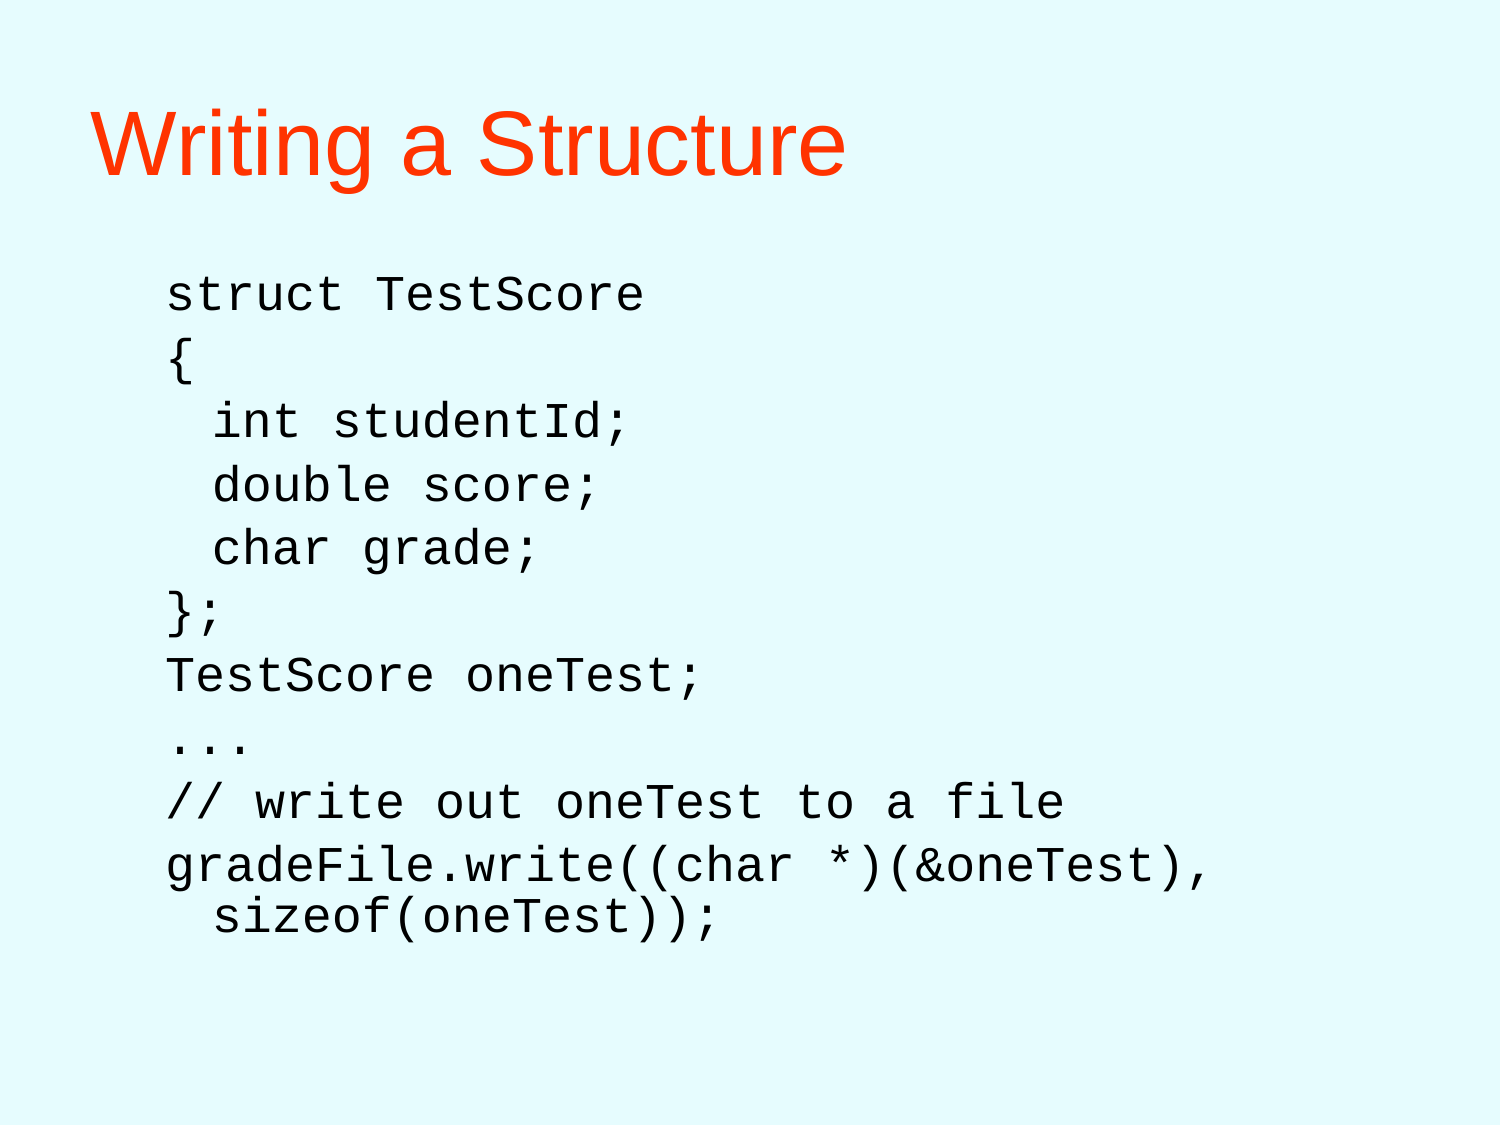

# Writing a Structure
struct TestScore
{
	int studentId;
	double score;
	char grade;
};
TestScore oneTest;
...
// write out oneTest to a file
gradeFile.write((char *)(&oneTest), sizeof(oneTest));